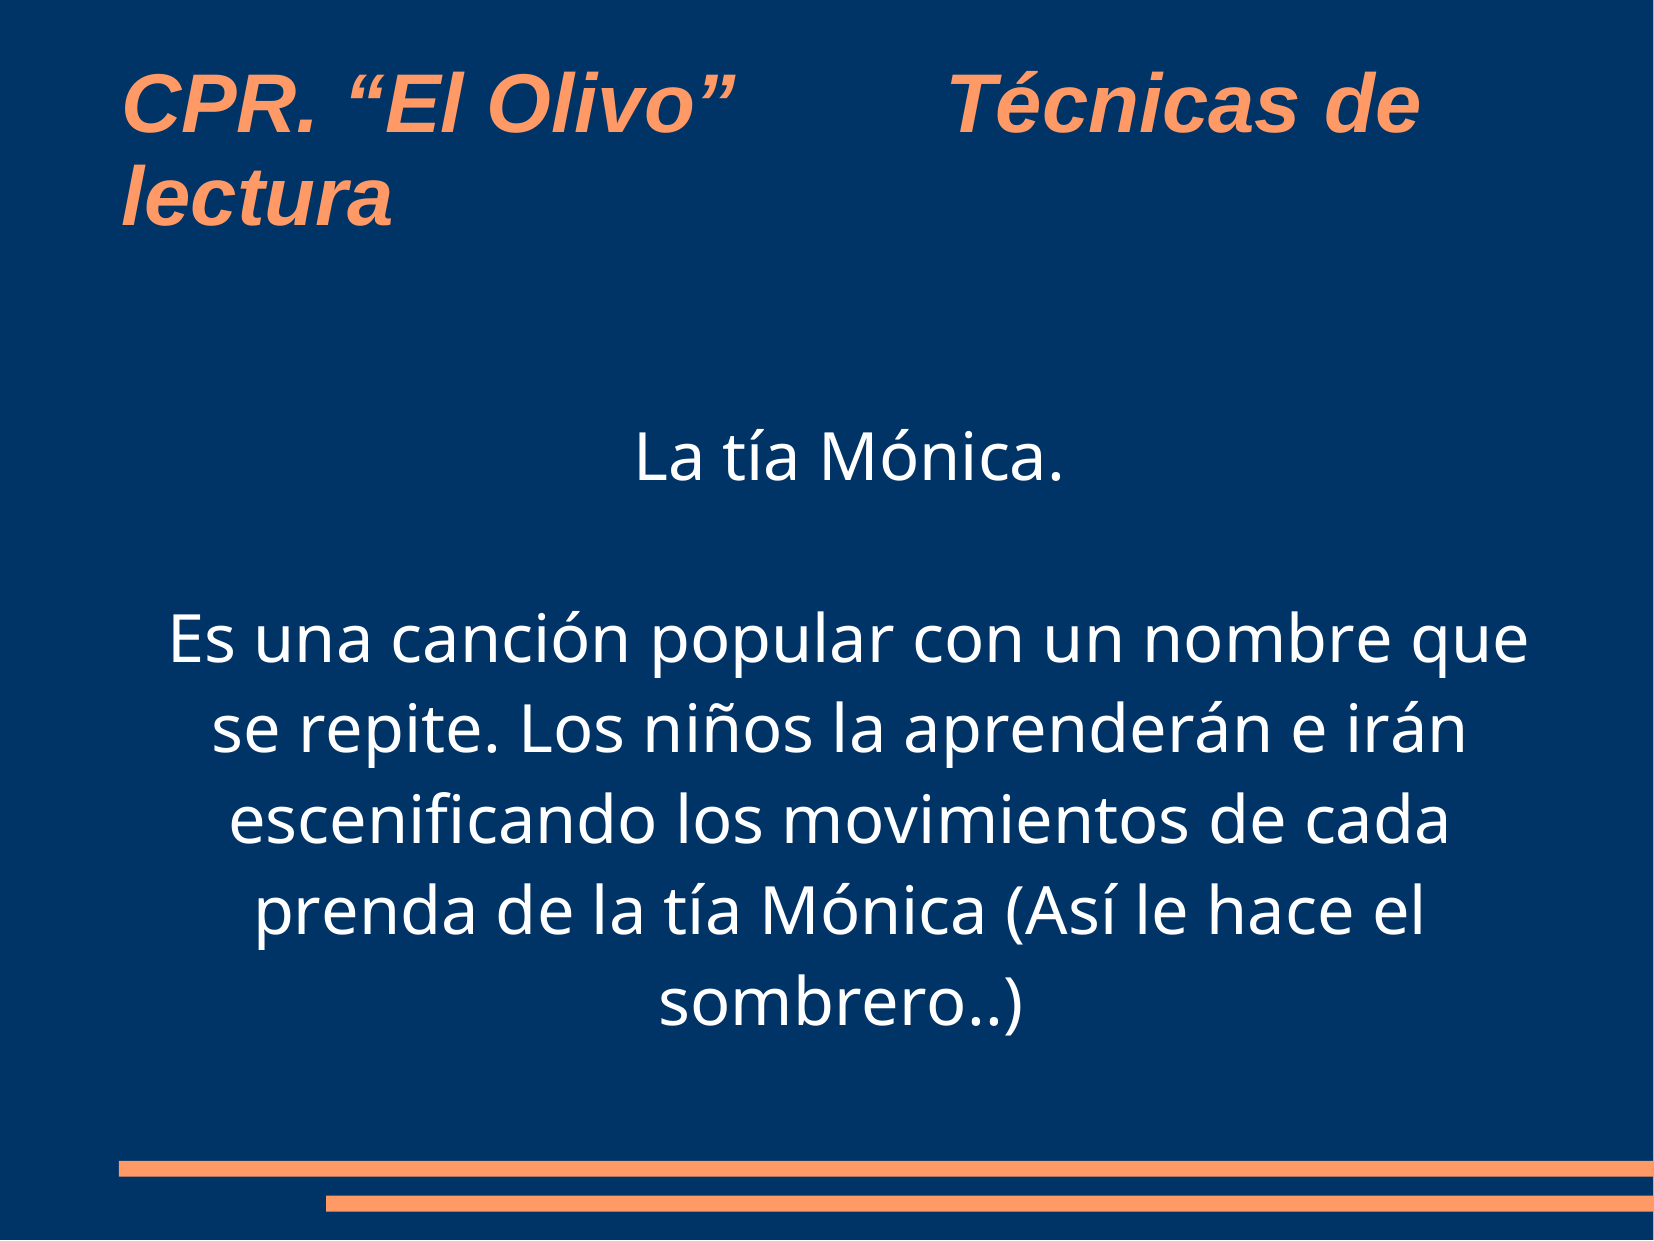

# CPR. “El Olivo” Técnicas de lectura
 La tía Mónica.
 Es una canción popular con un nombre que se repite. Los niños la aprenderán e irán
escenificando los movimientos de cada prenda de la tía Mónica (Así le hace el sombrero..)